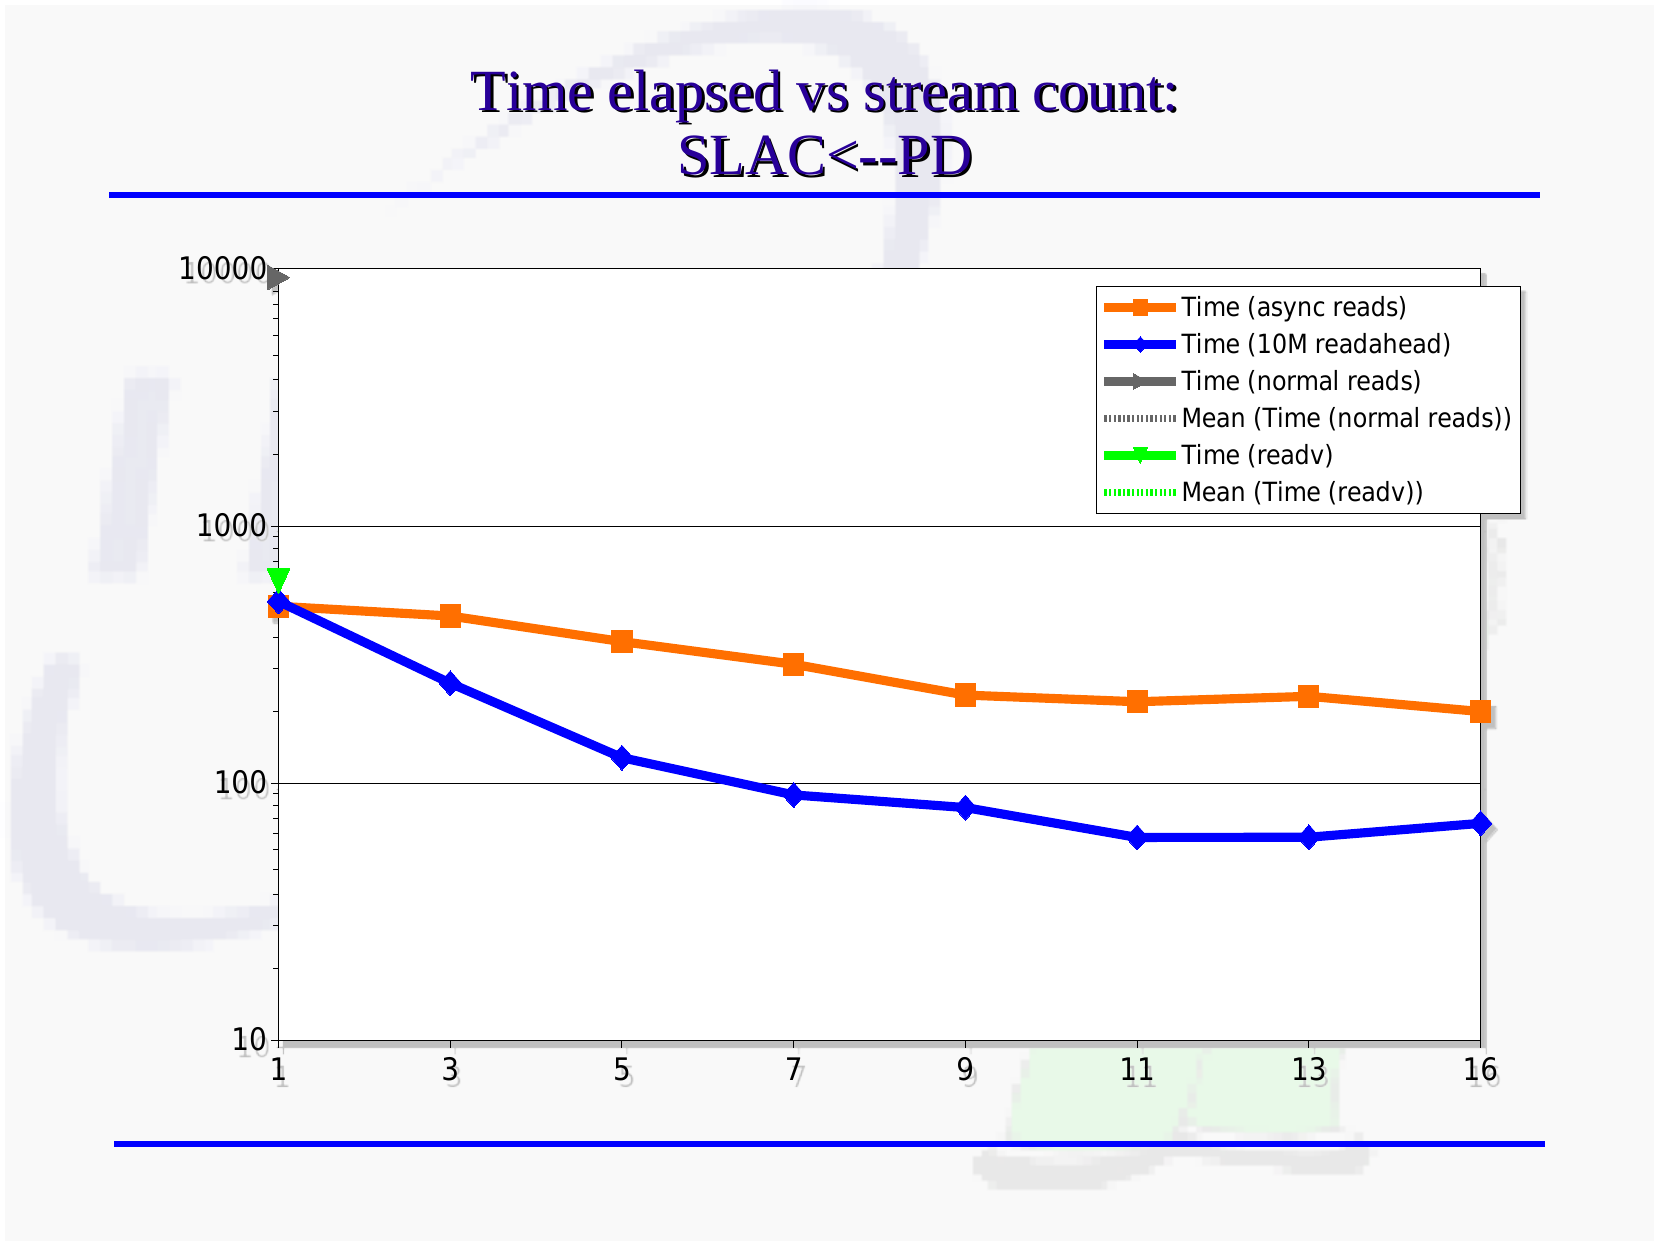

# Time elapsed vs stream count: SLAC<--PD
### Chart
| Category | Time (async reads) | Time (10M readahead) | Time (normal reads) | Time (readv) |
|---|---|---|---|---|
| 1 | 487.542 | 508.98 | 9259.59 | 610.172 |
| 3 | 446.839 | 244.646 | None | None |
| 5 | 355.133 | 125.615 | None | None |
| 7 | 290.005 | 89.9855 | None | None |
| 9 | 220.031 | 80.3647 | None | None |
| 11 | 207.3 | 61.4874 | None | None |
| 13 | 217.578 | 61.6118 | None | None |
| 16 | 189.882 | 69.7916 | None | None |